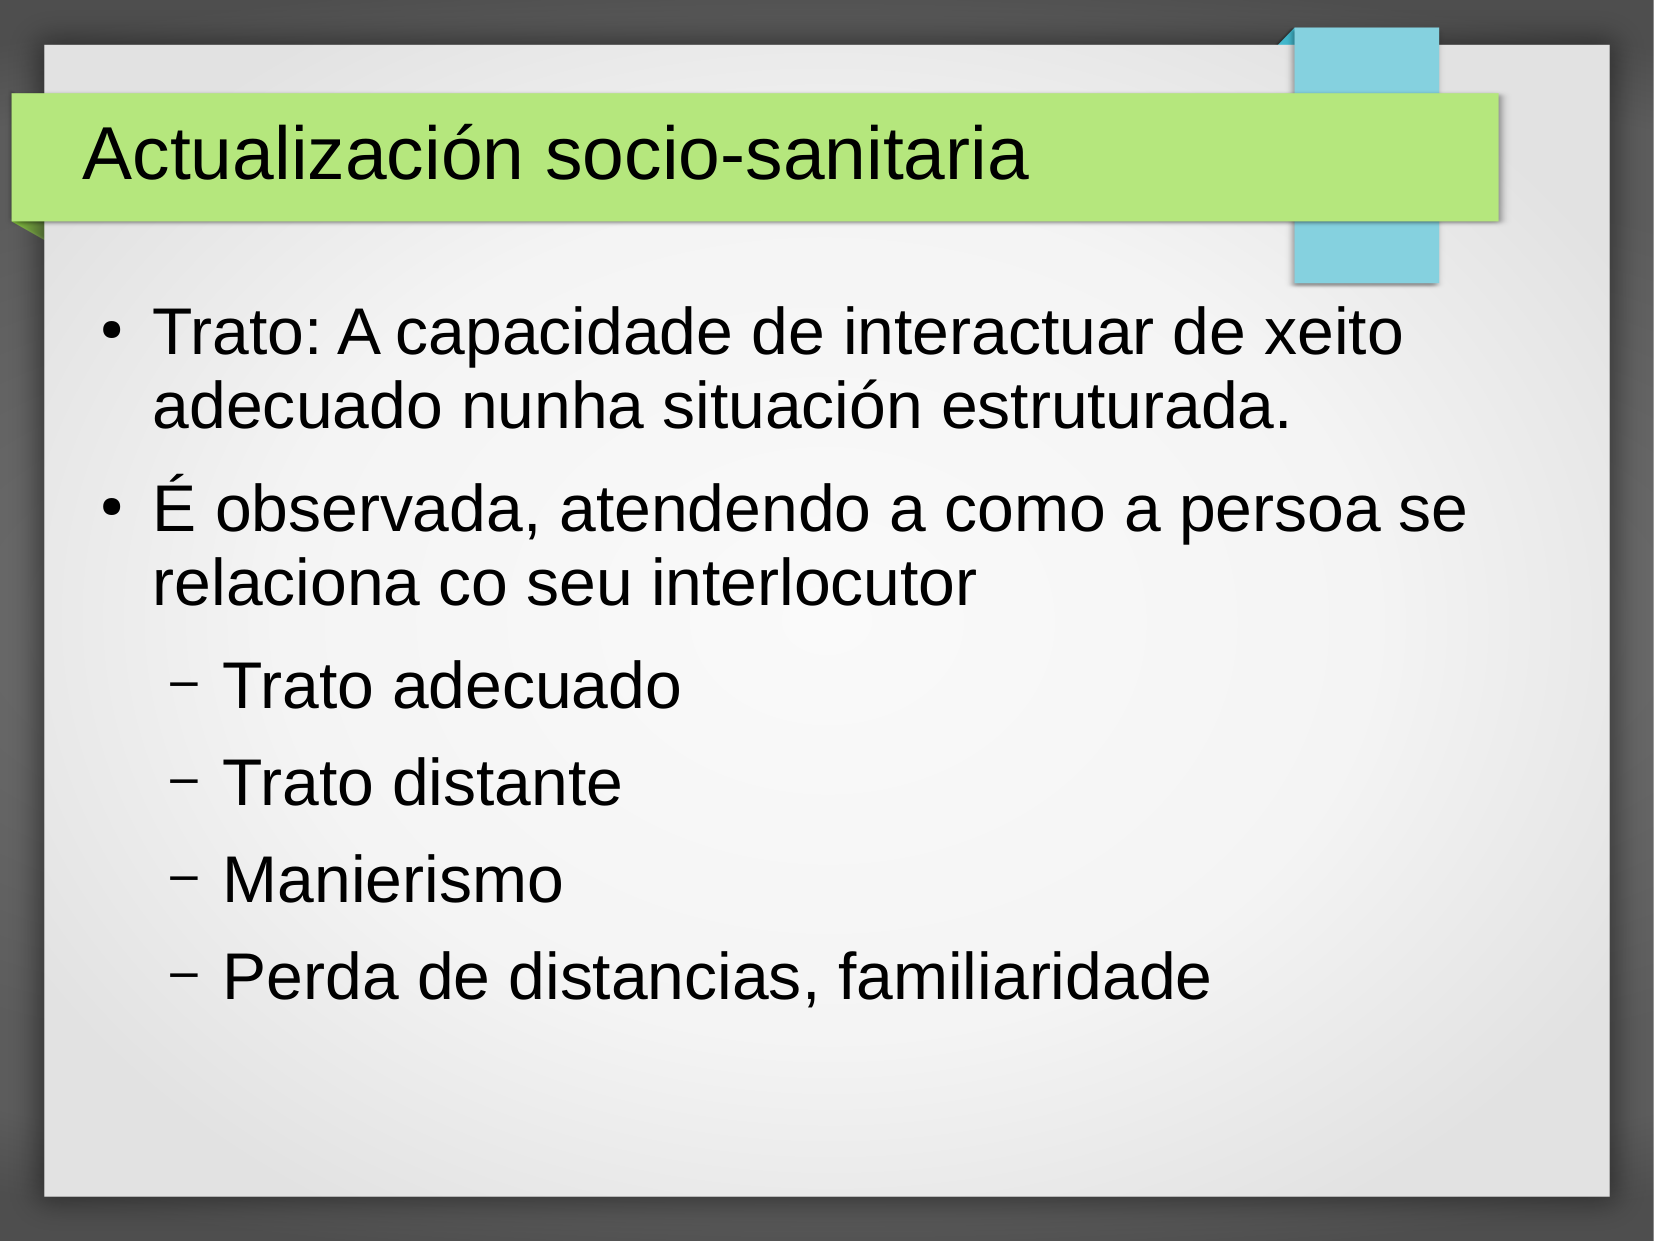

# Actualización socio-sanitaria
Trato: A capacidade de interactuar de xeito adecuado nunha situación estruturada.
É observada, atendendo a como a persoa se relaciona co seu interlocutor
Trato adecuado
Trato distante
Manierismo
Perda de distancias, familiaridade